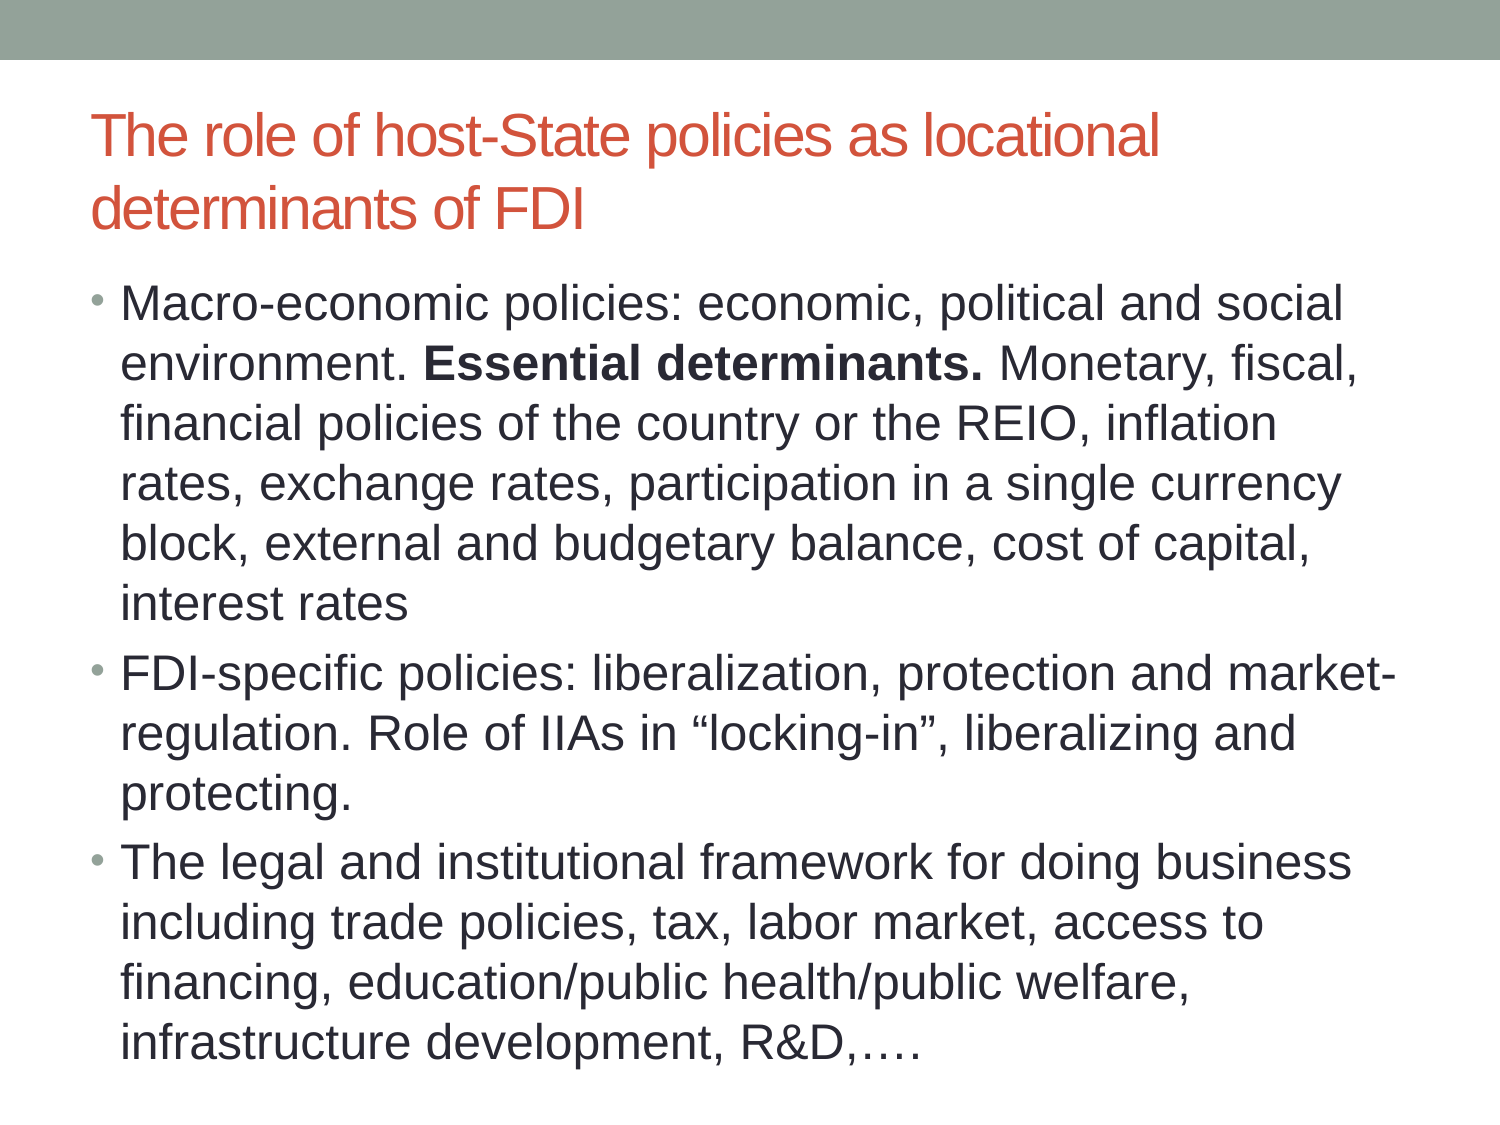

# The role of host-State policies as locational determinants of FDI
Macro-economic policies: economic, political and social environment. Essential determinants. Monetary, fiscal, financial policies of the country or the REIO, inflation rates, exchange rates, participation in a single currency block, external and budgetary balance, cost of capital, interest rates
FDI-specific policies: liberalization, protection and market-regulation. Role of IIAs in “locking-in”, liberalizing and protecting.
The legal and institutional framework for doing business including trade policies, tax, labor market, access to financing, education/public health/public welfare, infrastructure development, R&D,….